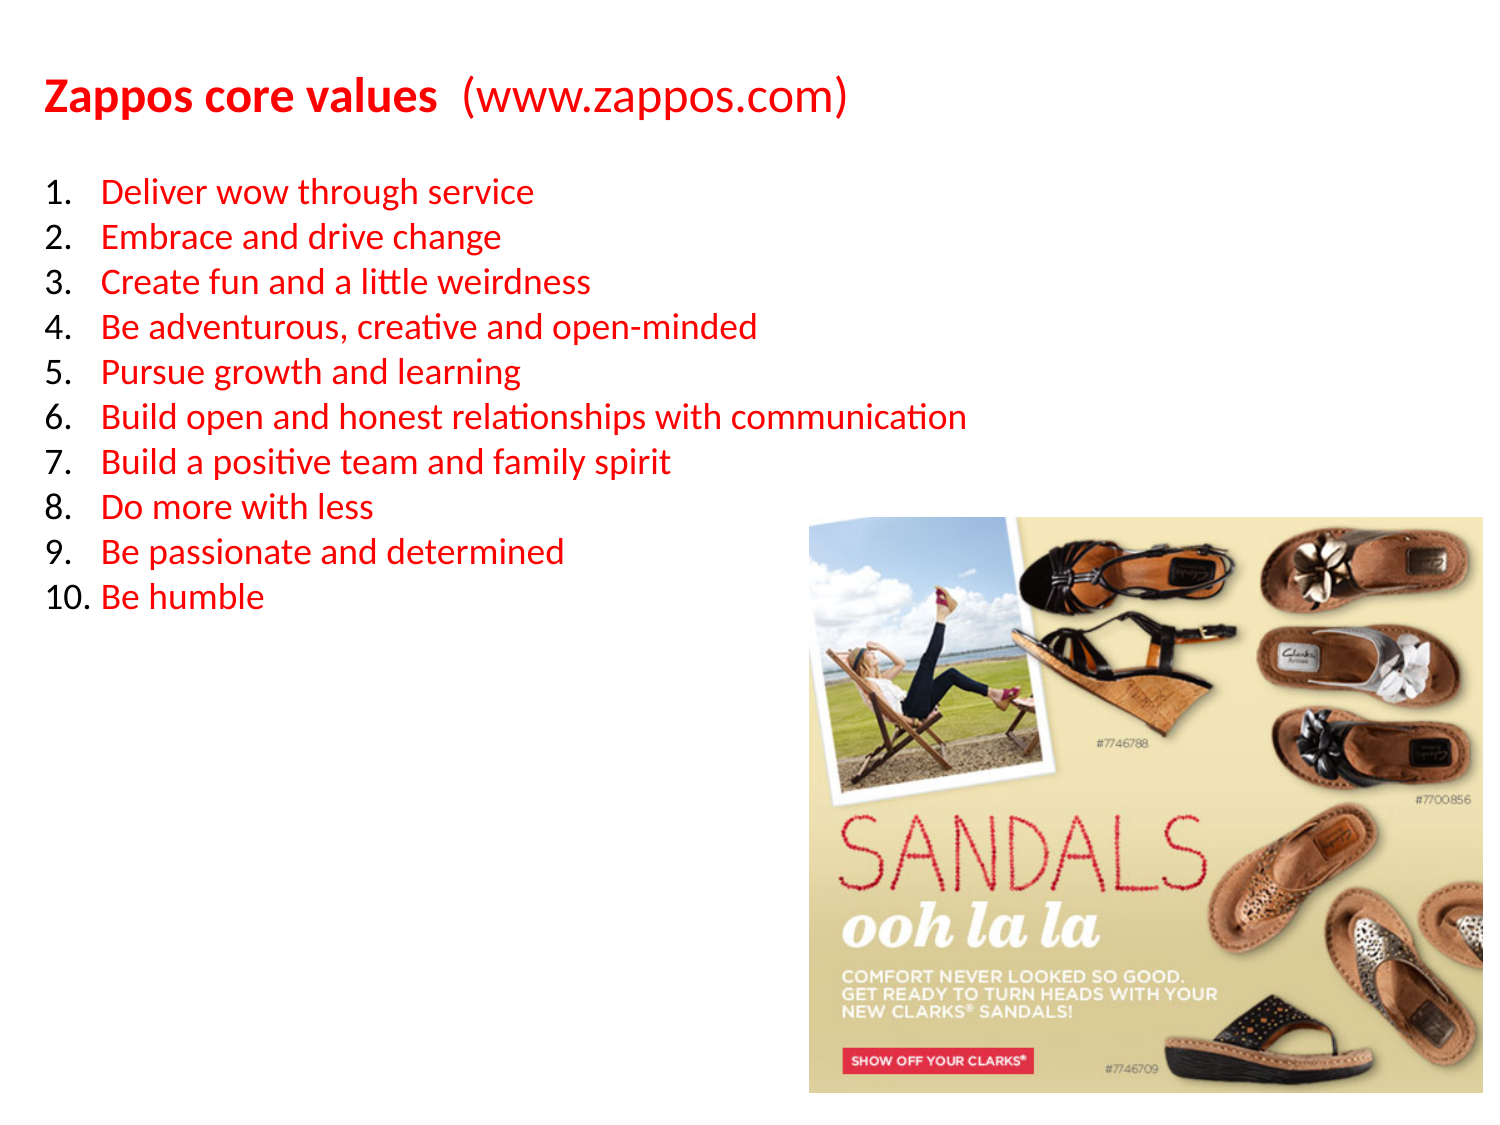

Zappos core values (www.zappos.com)
Deliver wow through service
Embrace and drive change
Create fun and a little weirdness
Be adventurous, creative and open-minded
Pursue growth and learning
Build open and honest relationships with communication
Build a positive team and family spirit
Do more with less
Be passionate and determined
Be humble